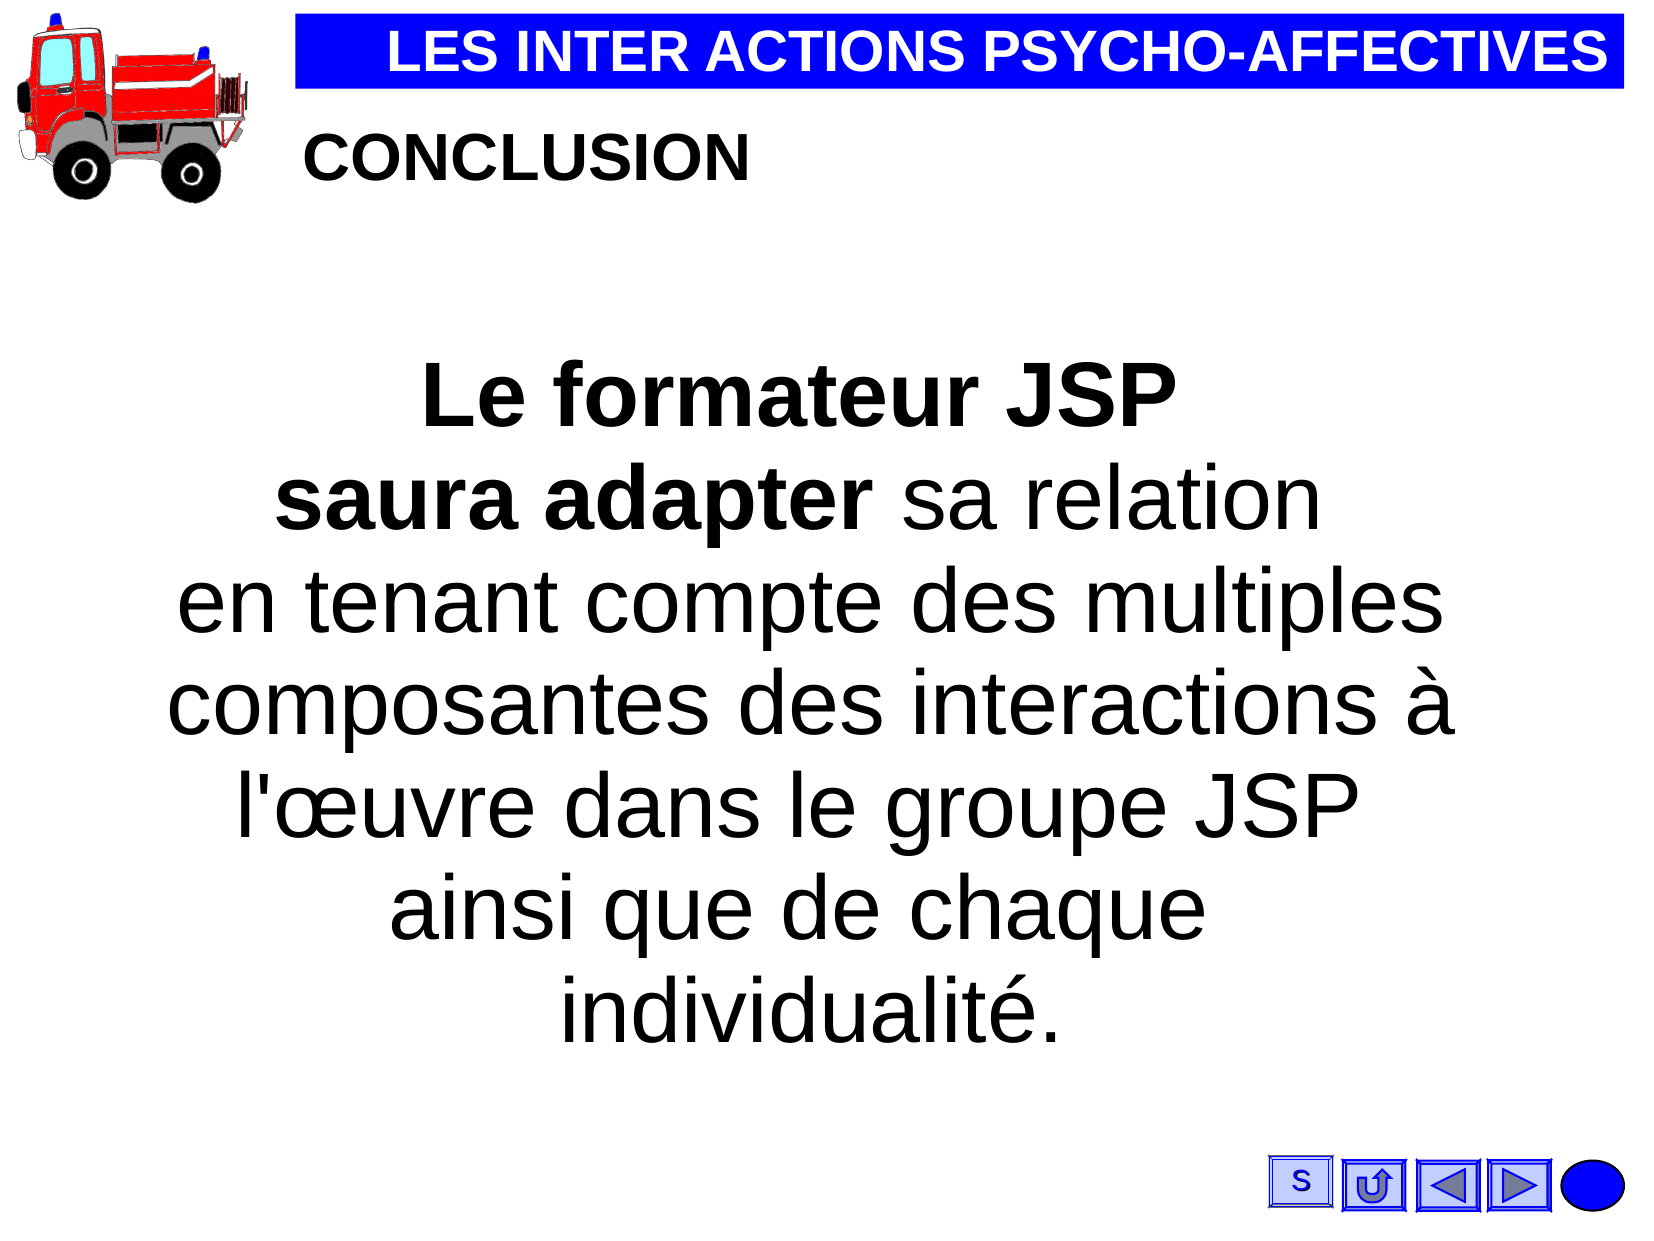

LES INTER ACTIONS PSYCHO-AFFECTIVES
CONCLUSION
Le formateur JSP
saura adapter sa relation
en tenant compte des multiples composantes des interactions à l'œuvre dans le groupe JSP
ainsi que de chaque
individualité.